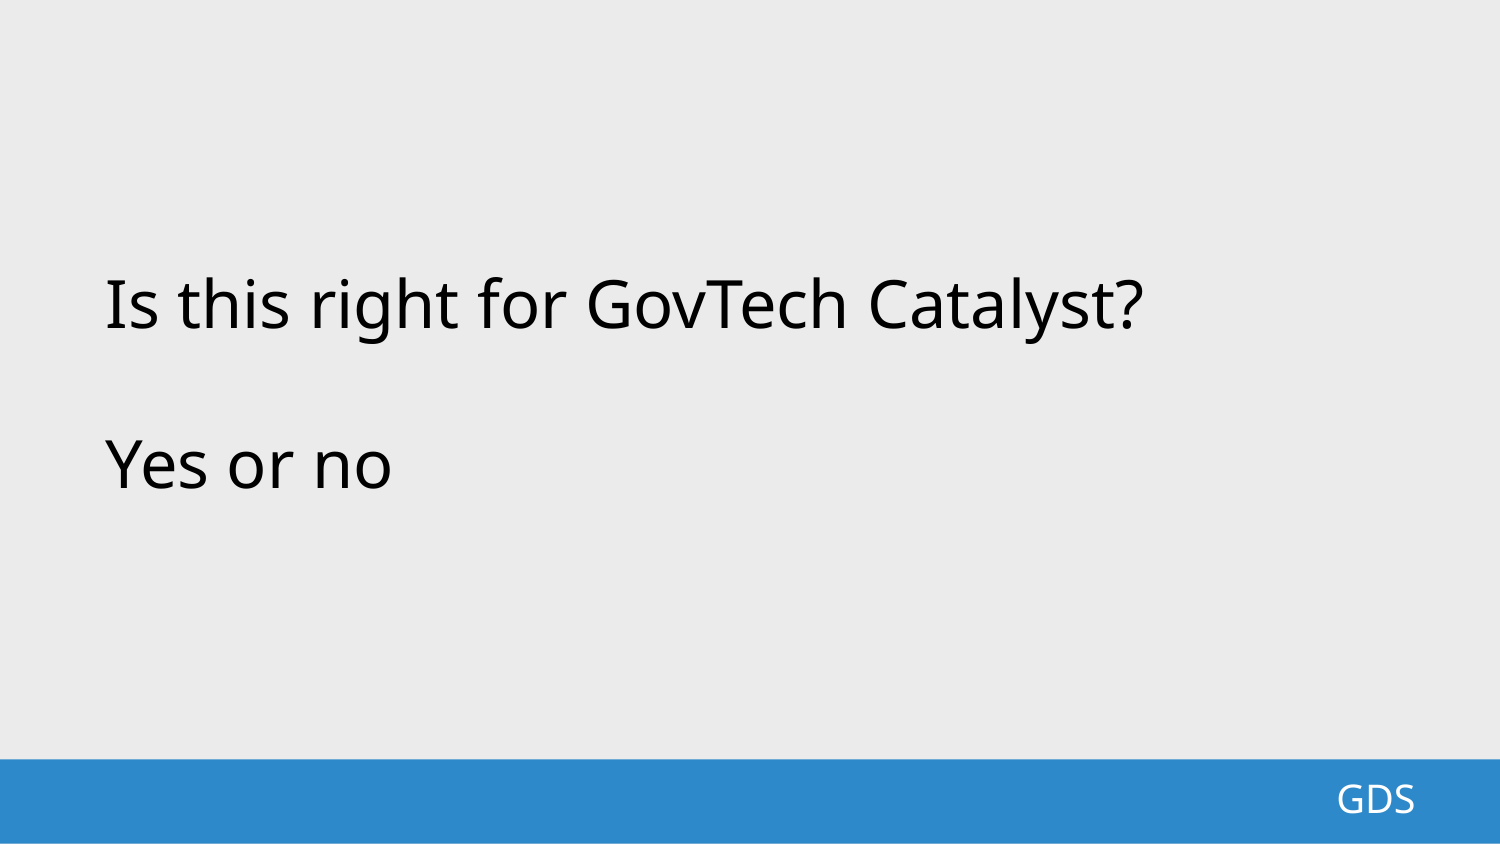

Is this right for GovTech Catalyst?
Yes or no